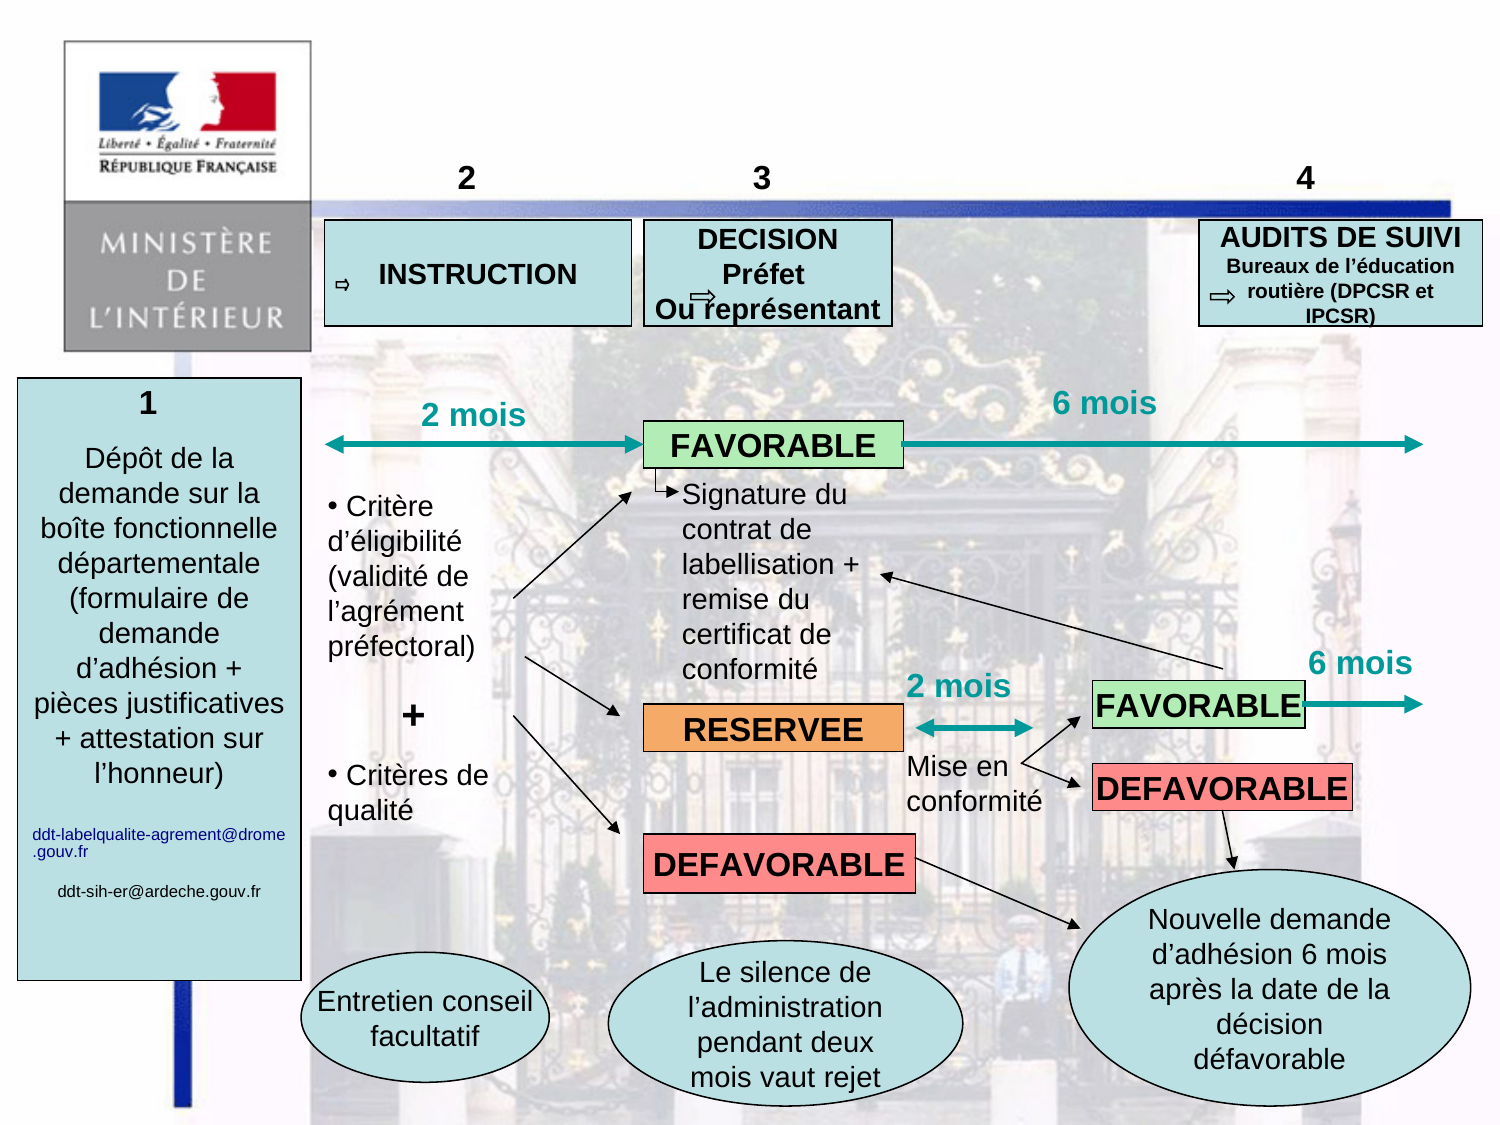

2
3
4
INSTRUCTION
DECISION
Préfet
Ou représentant
AUDITS DE SUIVI
Bureaux de l’éducation routière (DPCSR et IPCSR)
1
 6 mois
Dépôt de la demande sur la boîte fonctionnelle départementale (formulaire de demande d’adhésion + pièces justificatives + attestation sur l’honneur)
ddt-labelqualite-agrement@drome.gouv.fr
ddt-sih-er@ardeche.gouv.fr
 2 mois
FAVORABLE
Signature du contrat de labellisation + remise du certificat de conformité
 Critère d’éligibilité (validité de l’agrément préfectoral)
+
 Critères de qualité
6 mois
2 mois
FAVORABLE
Réservée
RESERVEE
Mise en conformité
DEFAVORABLE
DEFAVORABLE
Nouvelle demande d’adhésion 6 mois après la date de la décision défavorable
Le silence de l’administration pendant deux mois vaut rejet
Entretien conseil
facultatif
9